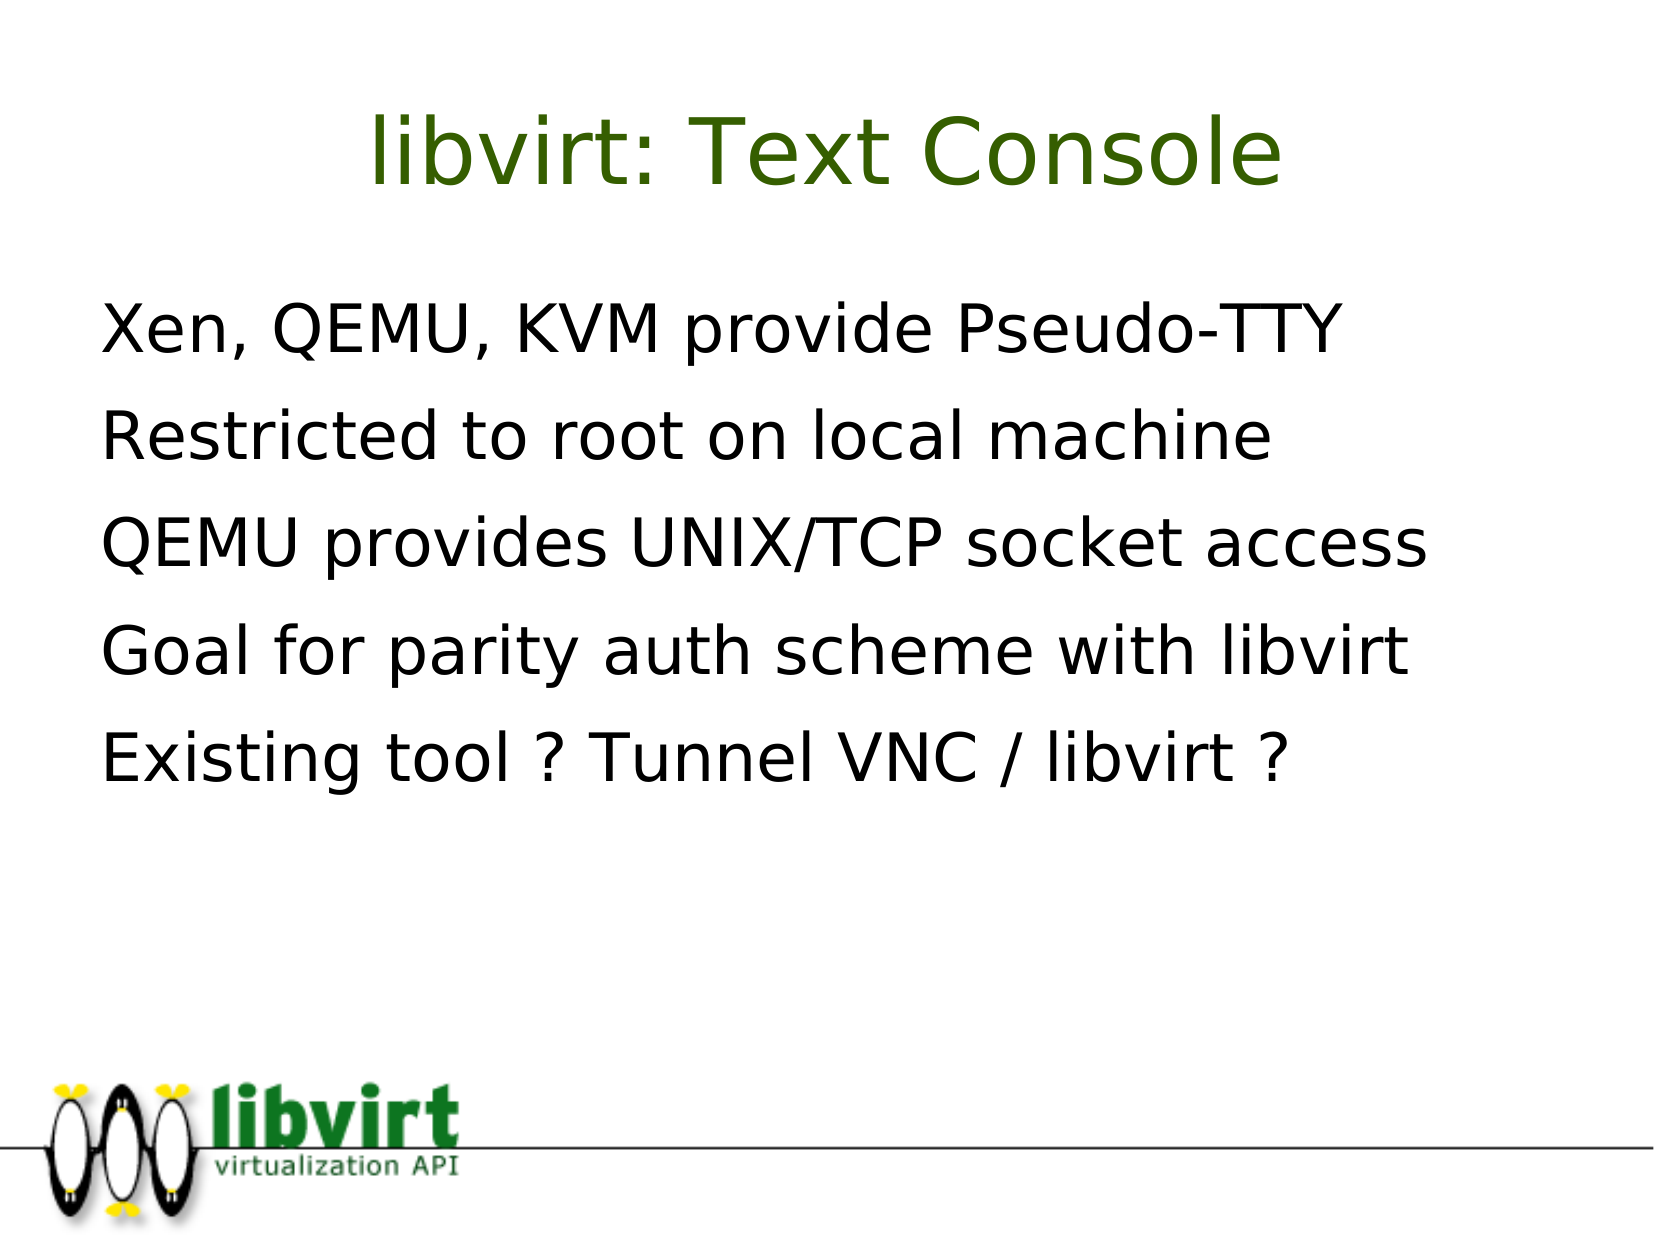

# libvirt: Text Console
Xen, QEMU, KVM provide Pseudo-TTY
Restricted to root on local machine
QEMU provides UNIX/TCP socket access
Goal for parity auth scheme with libvirt
Existing tool ? Tunnel VNC / libvirt ?